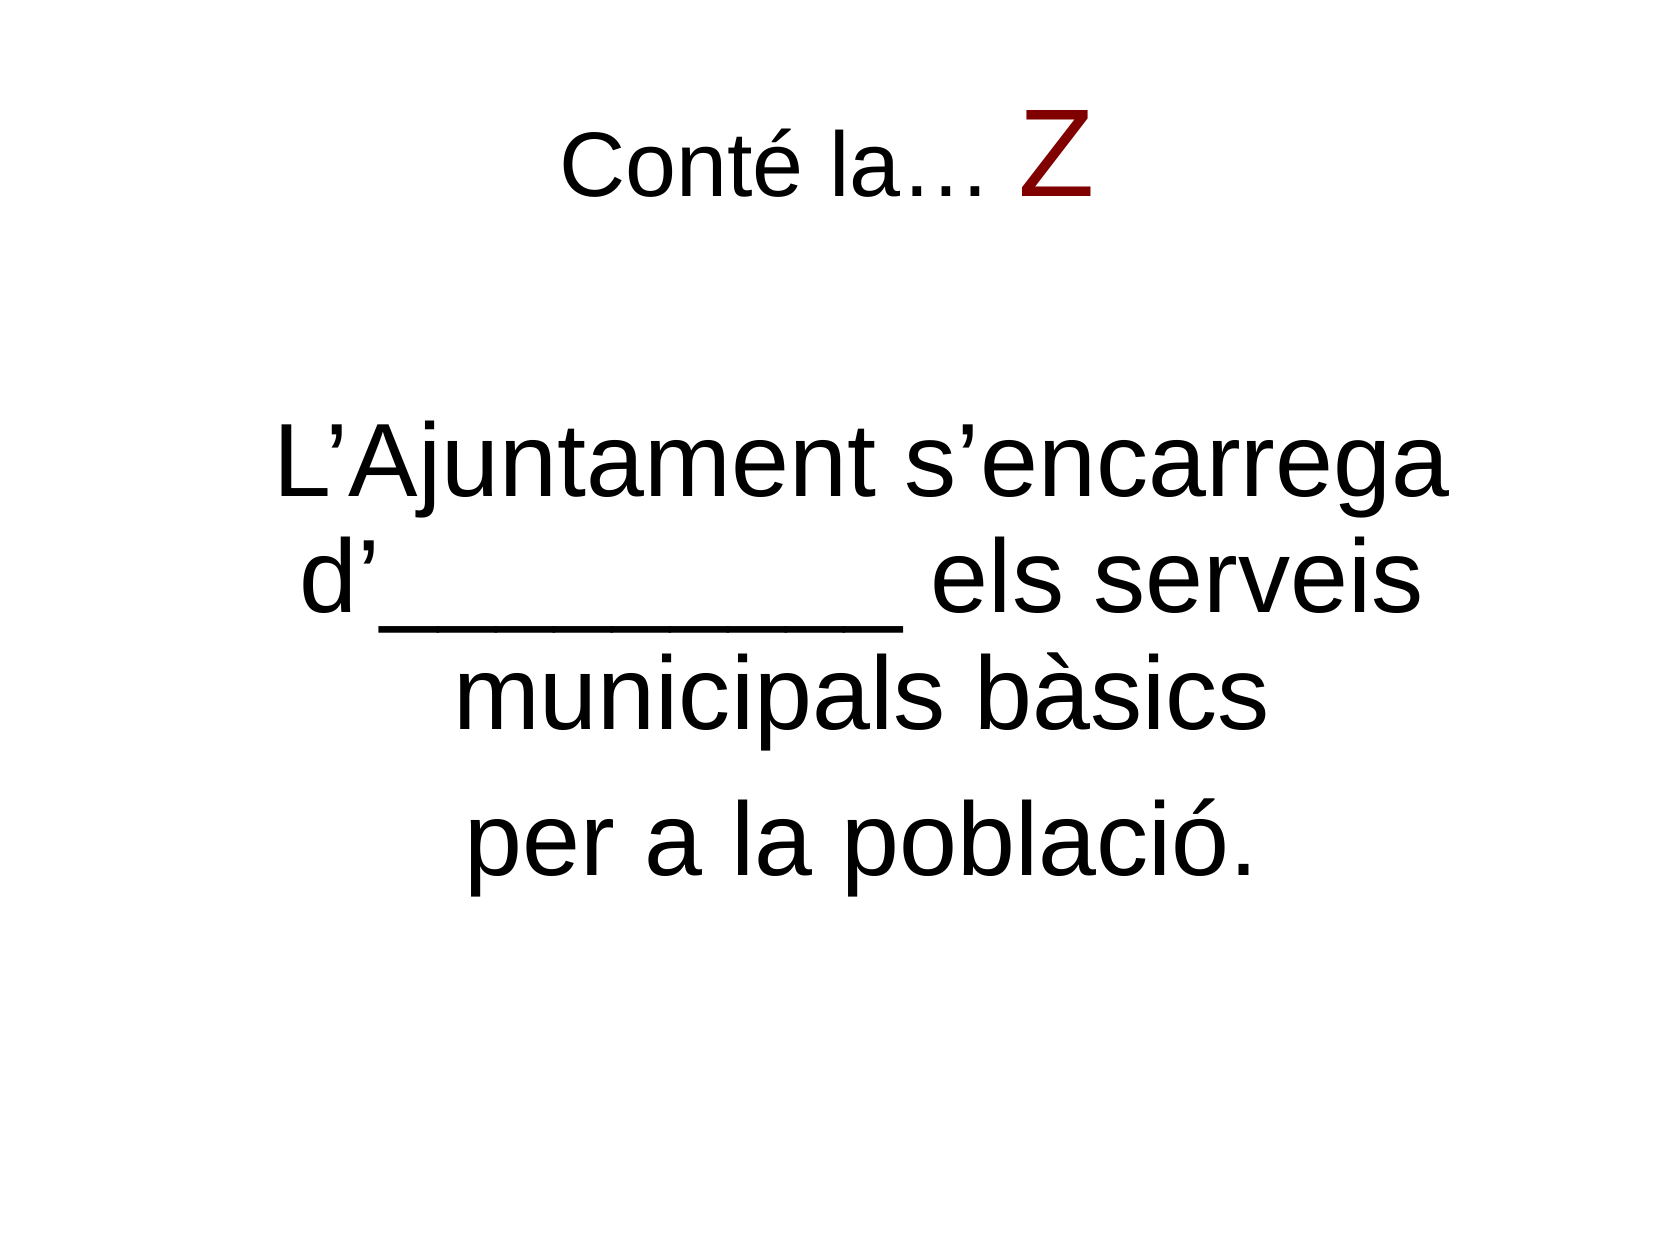

# Conté la… Z
L’Ajuntament s’encarrega d’_________ els serveis municipals bàsics
per a la població.